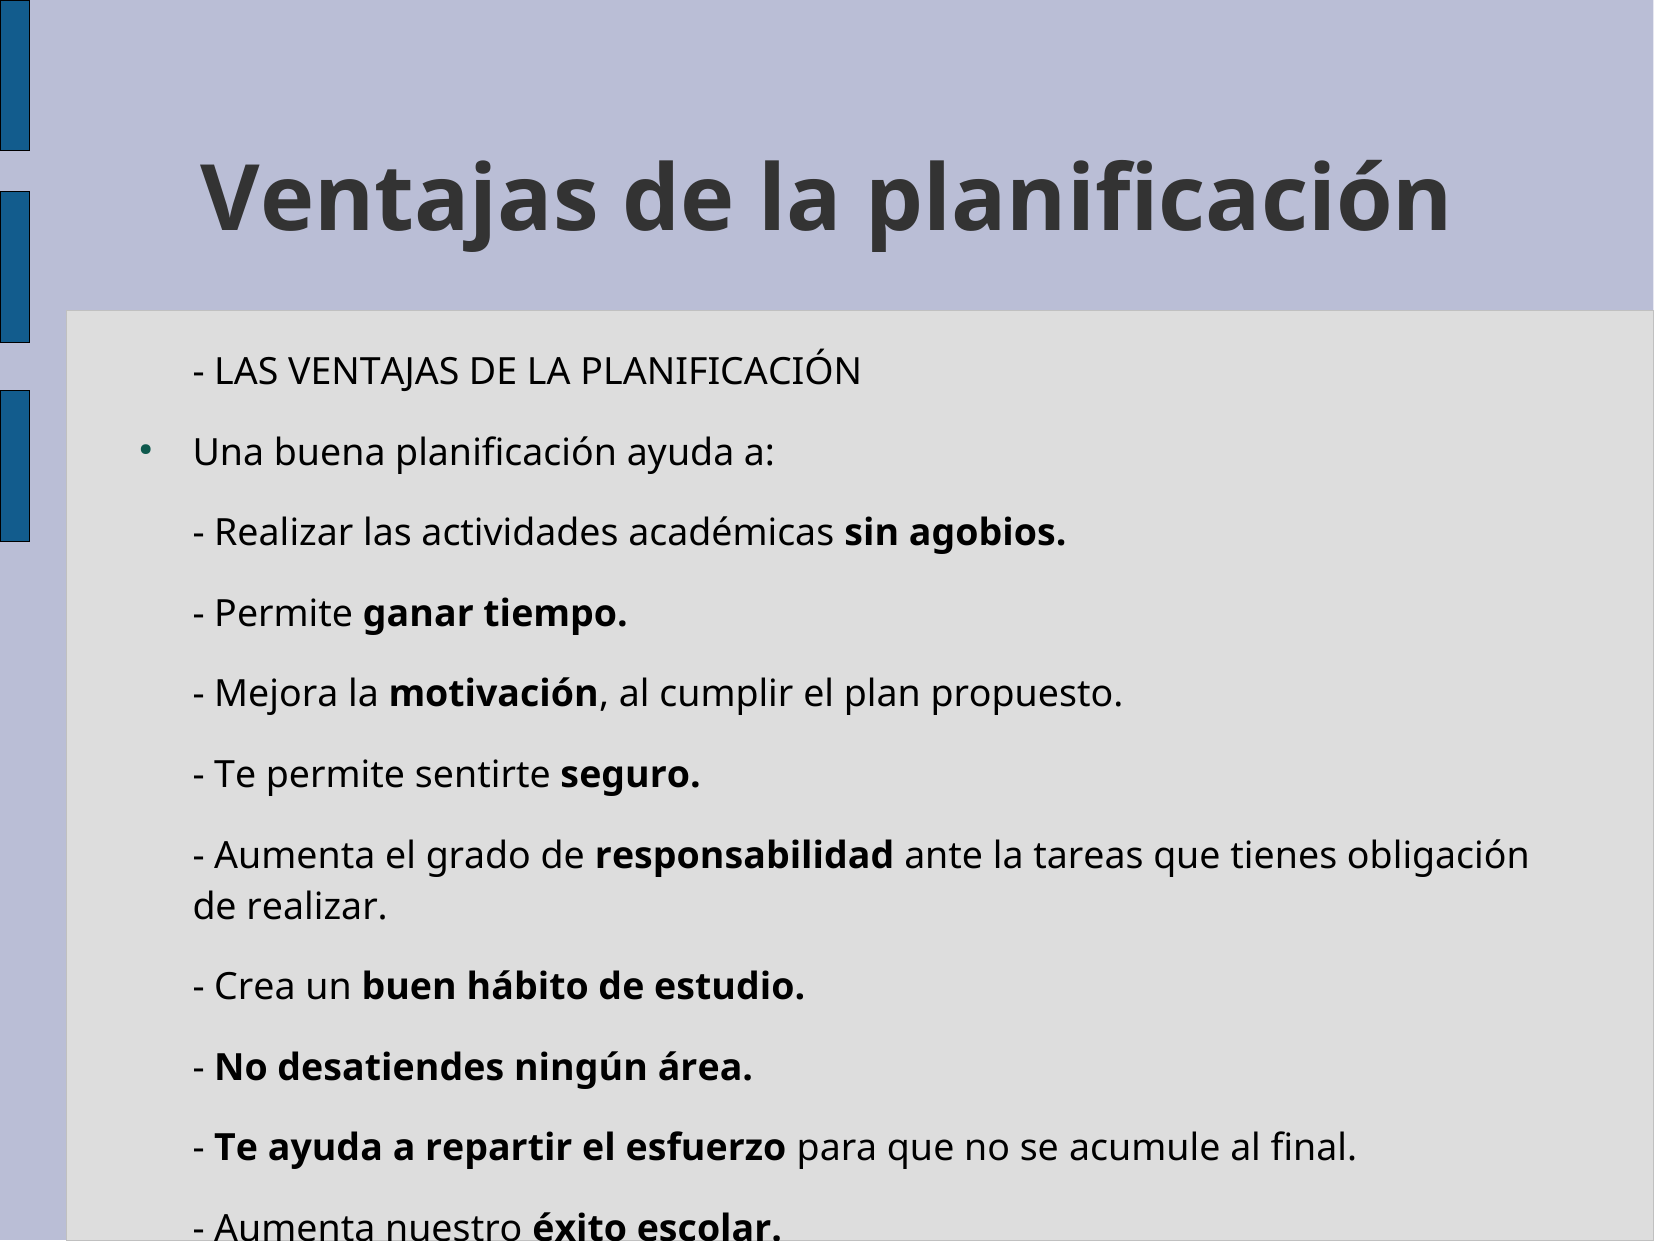

# Ventajas de la planificación
- LAS VENTAJAS DE LA PLANIFICACIÓN
Una buena planificación ayuda a:
- Realizar las actividades académicas sin agobios.
- Permite ganar tiempo.
- Mejora la motivación, al cumplir el plan propuesto.
- Te permite sentirte seguro.
- Aumenta el grado de responsabilidad ante la tareas que tienes obligación de realizar.
- Crea un buen hábito de estudio.
- No desatiendes ningún área.
- Te ayuda a repartir el esfuerzo para que no se acumule al final.
- Aumenta nuestro éxito escolar.